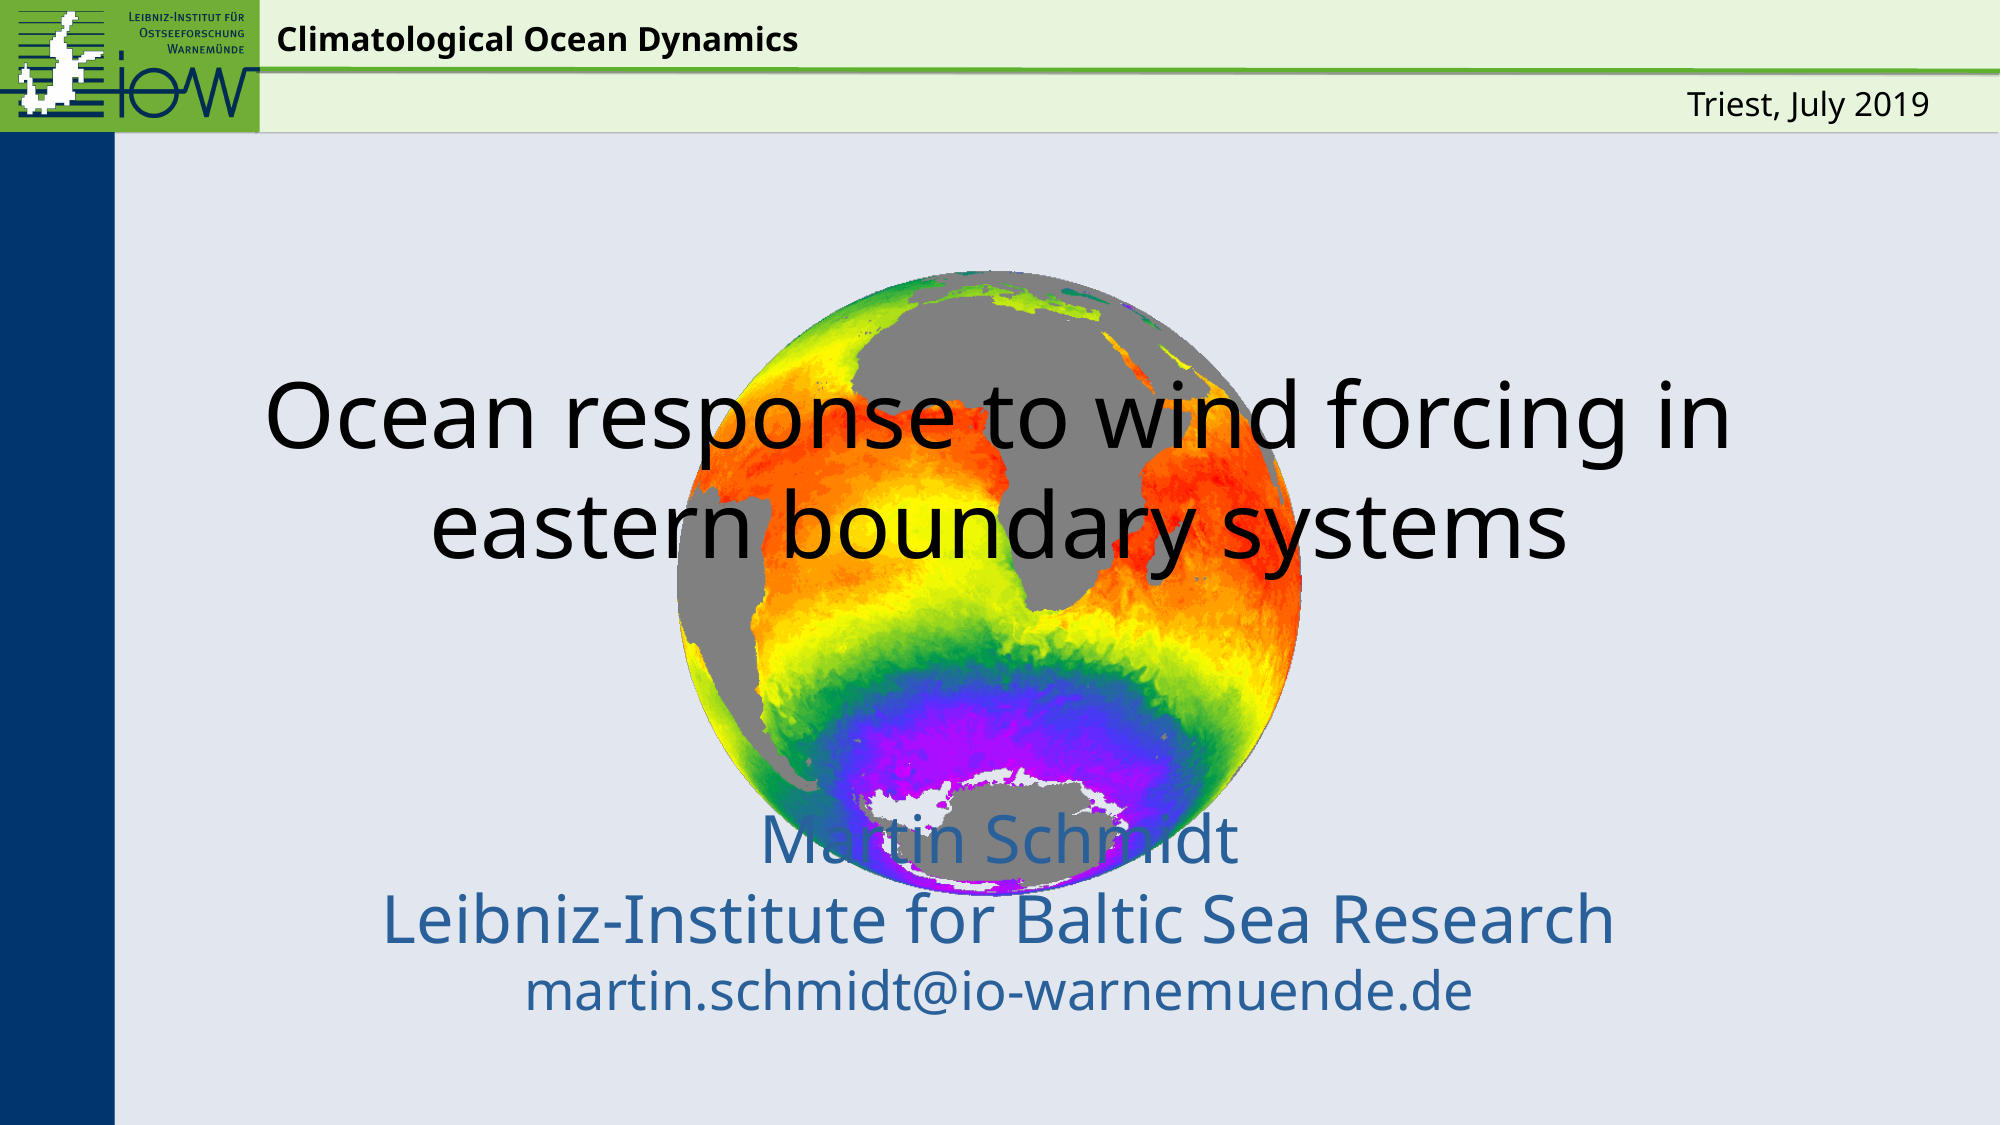

Ocean response to wind forcing in eastern boundary systems
Martin Schmidt
Leibniz-Institute for Baltic Sea Research
martin.schmidt@io-warnemuende.de